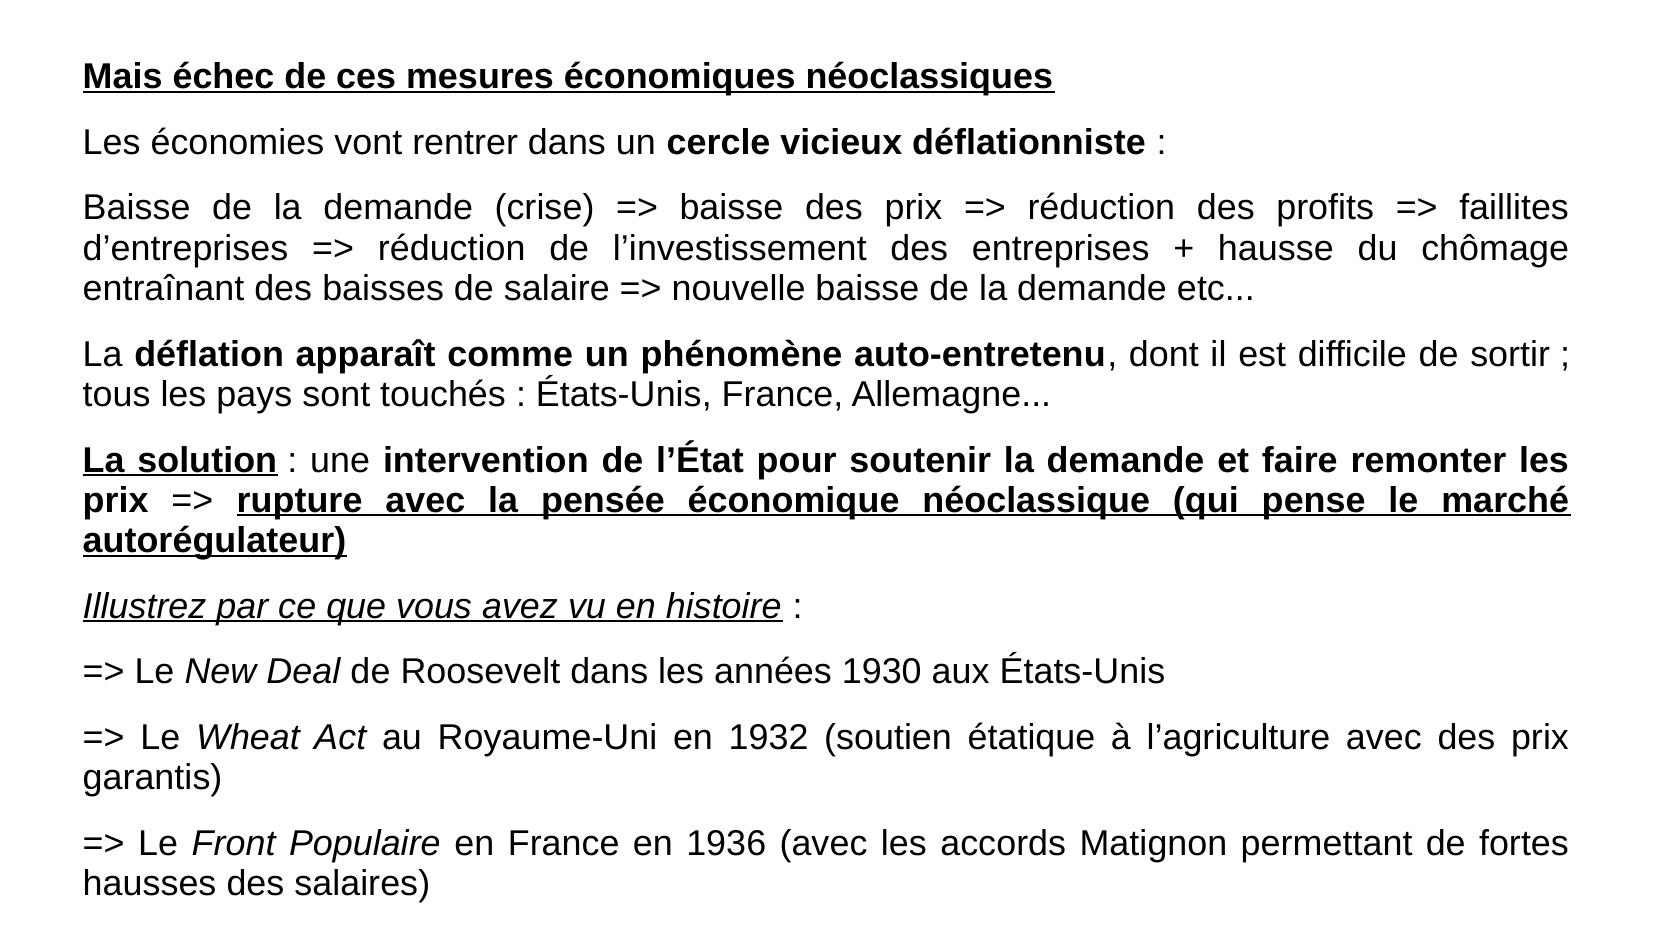

# Mais échec de ces mesures économiques néoclassiques
Les économies vont rentrer dans un cercle vicieux déflationniste :
Baisse de la demande (crise) => baisse des prix => réduction des profits => faillites d’entreprises => réduction de l’investissement des entreprises + hausse du chômage entraînant des baisses de salaire => nouvelle baisse de la demande etc...
La déflation apparaît comme un phénomène auto-entretenu, dont il est difficile de sortir ; tous les pays sont touchés : États-Unis, France, Allemagne...
La solution : une intervention de l’État pour soutenir la demande et faire remonter les prix => rupture avec la pensée économique néoclassique (qui pense le marché autorégulateur)
Illustrez par ce que vous avez vu en histoire :
=> Le New Deal de Roosevelt dans les années 1930 aux États-Unis
=> Le Wheat Act au Royaume-Uni en 1932 (soutien étatique à l’agriculture avec des prix garantis)
=> Le Front Populaire en France en 1936 (avec les accords Matignon permettant de fortes hausses des salaires)